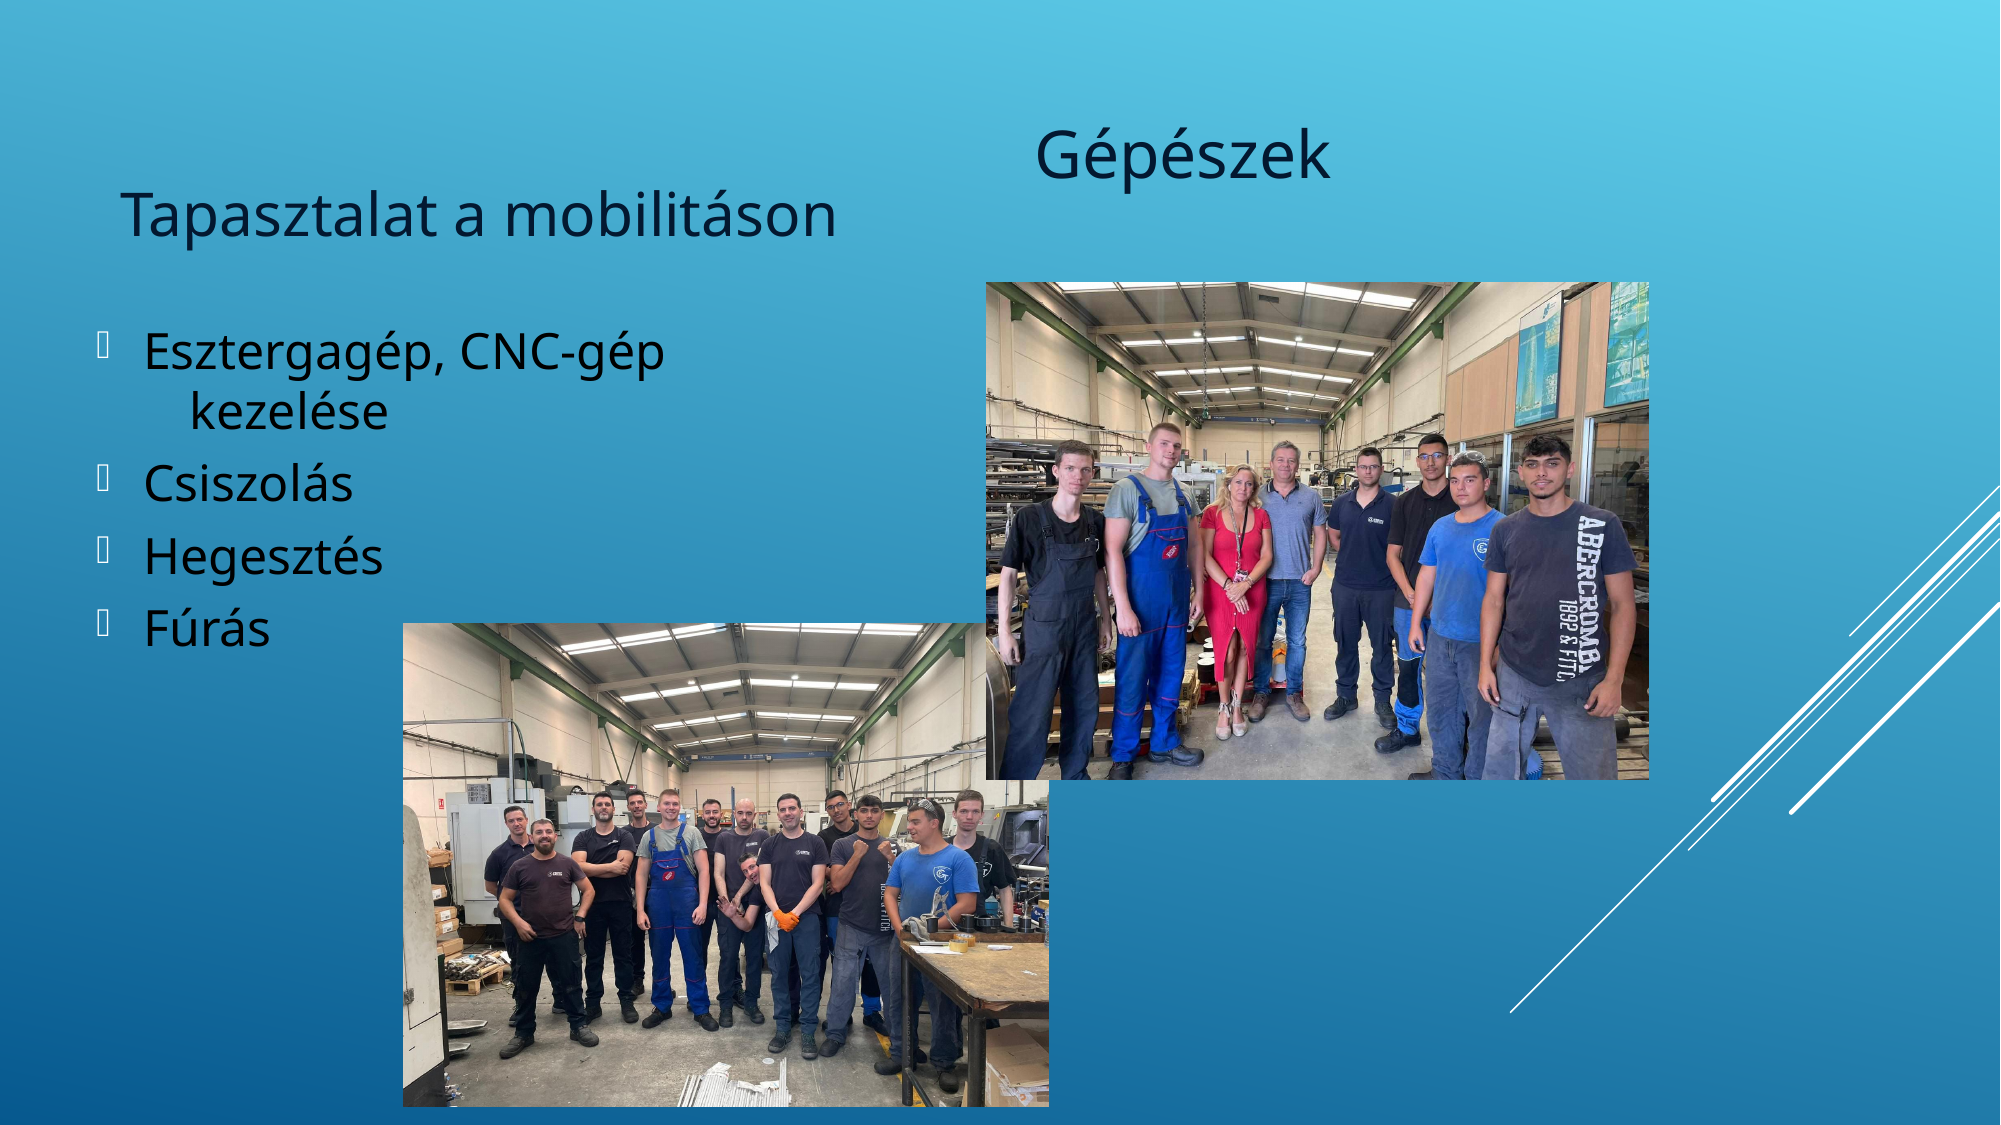

Gépészek
# Tapasztalat a mobilitáson
Esztergagép, CNC-gép kezelése
Csiszolás
Hegesztés
Fúrás